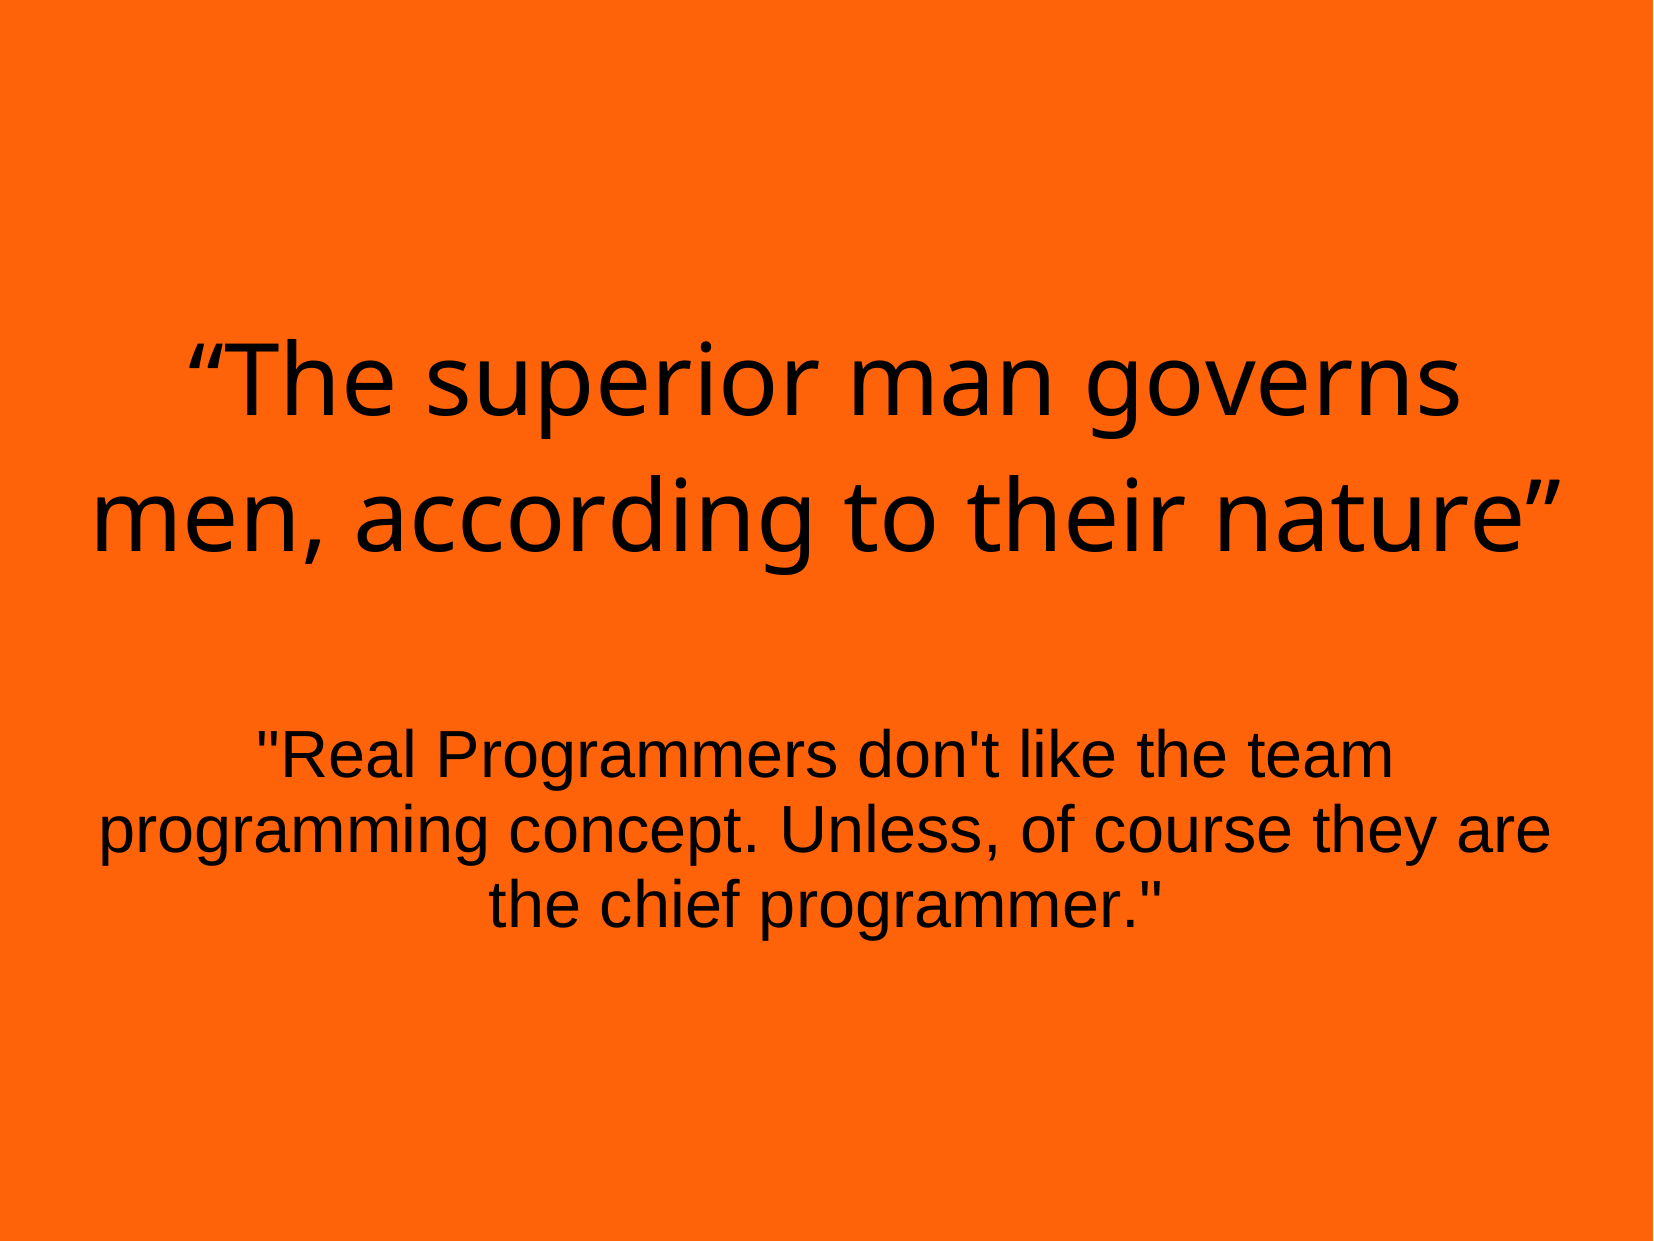

#
“The superior man governs men, according to their nature”
"Real Programmers don't like the team programming concept. Unless, of course they are the chief programmer."